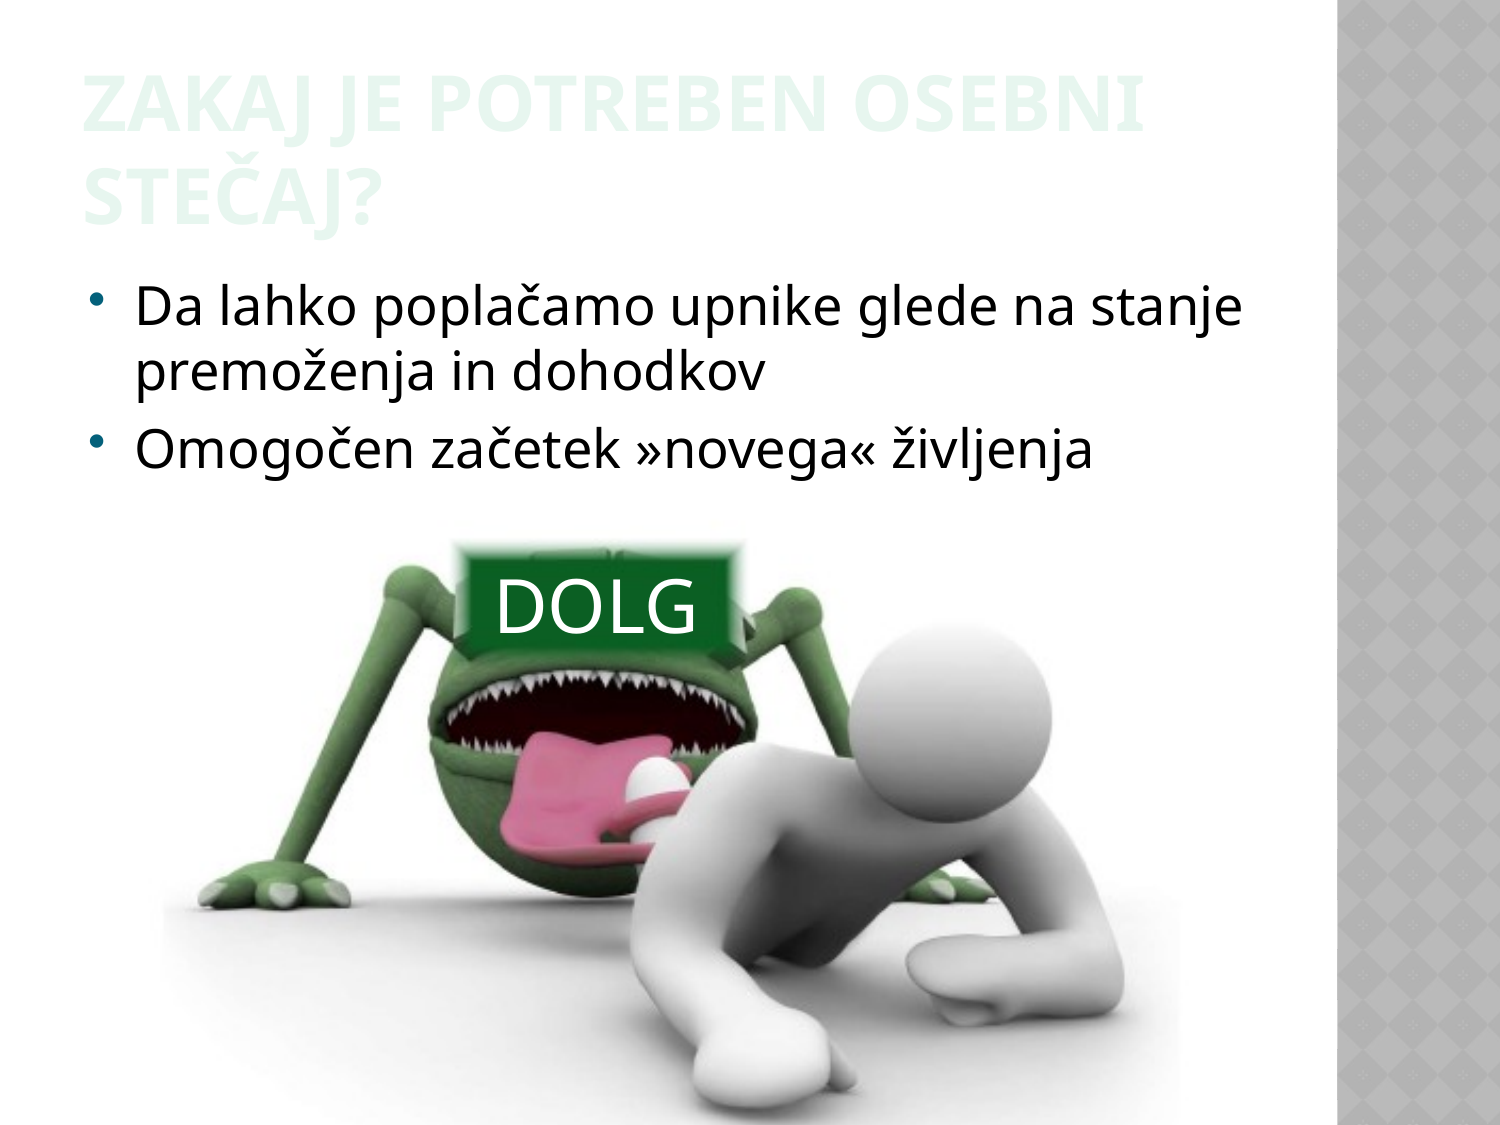

# Zakaj je potreben osebni stečaj?
Da lahko poplačamo upnike glede na stanje premoženja in dohodkov
Omogočen začetek »novega« življenja
DOLG